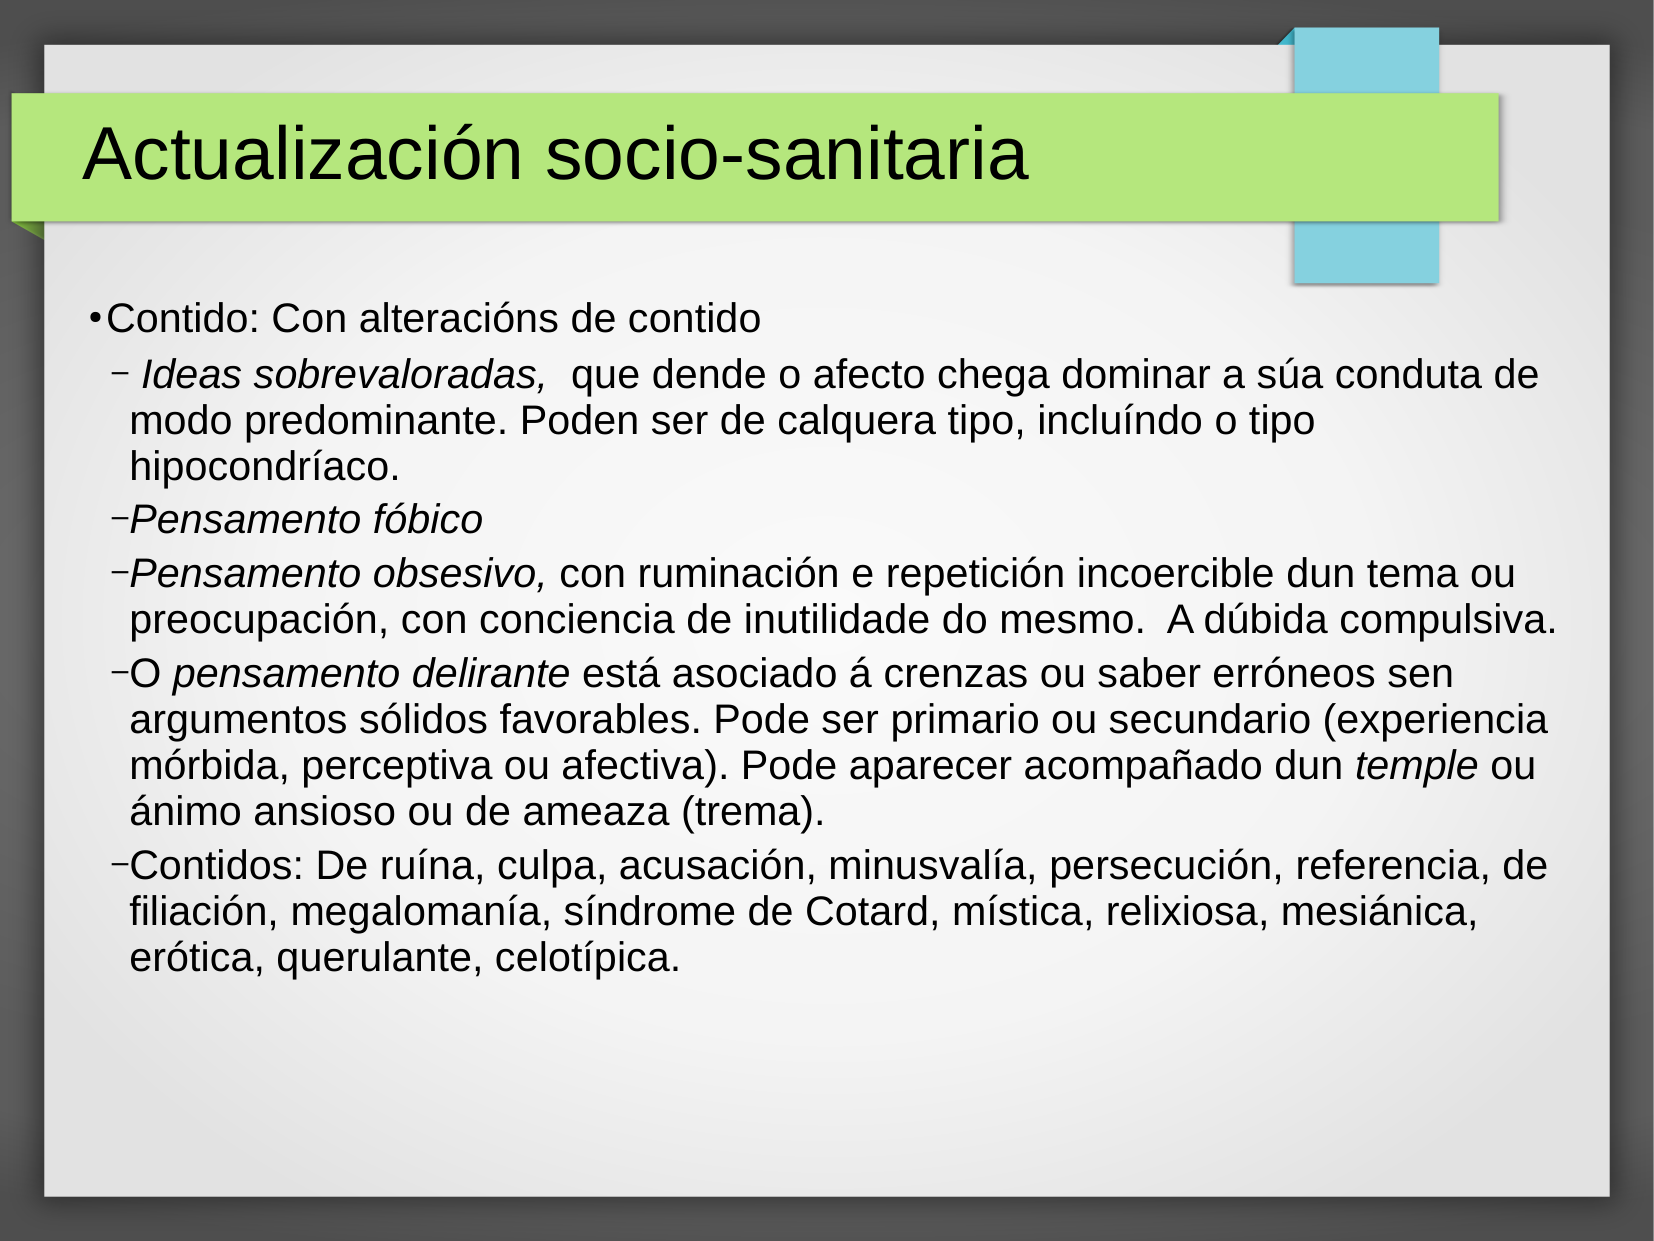

# Actualización socio-sanitaria
Contido: Con alteracións de contido
 Ideas sobrevaloradas, que dende o afecto chega dominar a súa conduta de modo predominante. Poden ser de calquera tipo, incluíndo o tipo hipocondríaco.
Pensamento fóbico
Pensamento obsesivo, con ruminación e repetición incoercible dun tema ou preocupación, con conciencia de inutilidade do mesmo. A dúbida compulsiva.
O pensamento delirante está asociado á crenzas ou saber erróneos sen argumentos sólidos favorables. Pode ser primario ou secundario (experiencia mórbida, perceptiva ou afectiva). Pode aparecer acompañado dun temple ou ánimo ansioso ou de ameaza (trema).
Contidos: De ruína, culpa, acusación, minusvalía, persecución, referencia, de filiación, megalomanía, síndrome de Cotard, mística, relixiosa, mesiánica, erótica, querulante, celotípica.